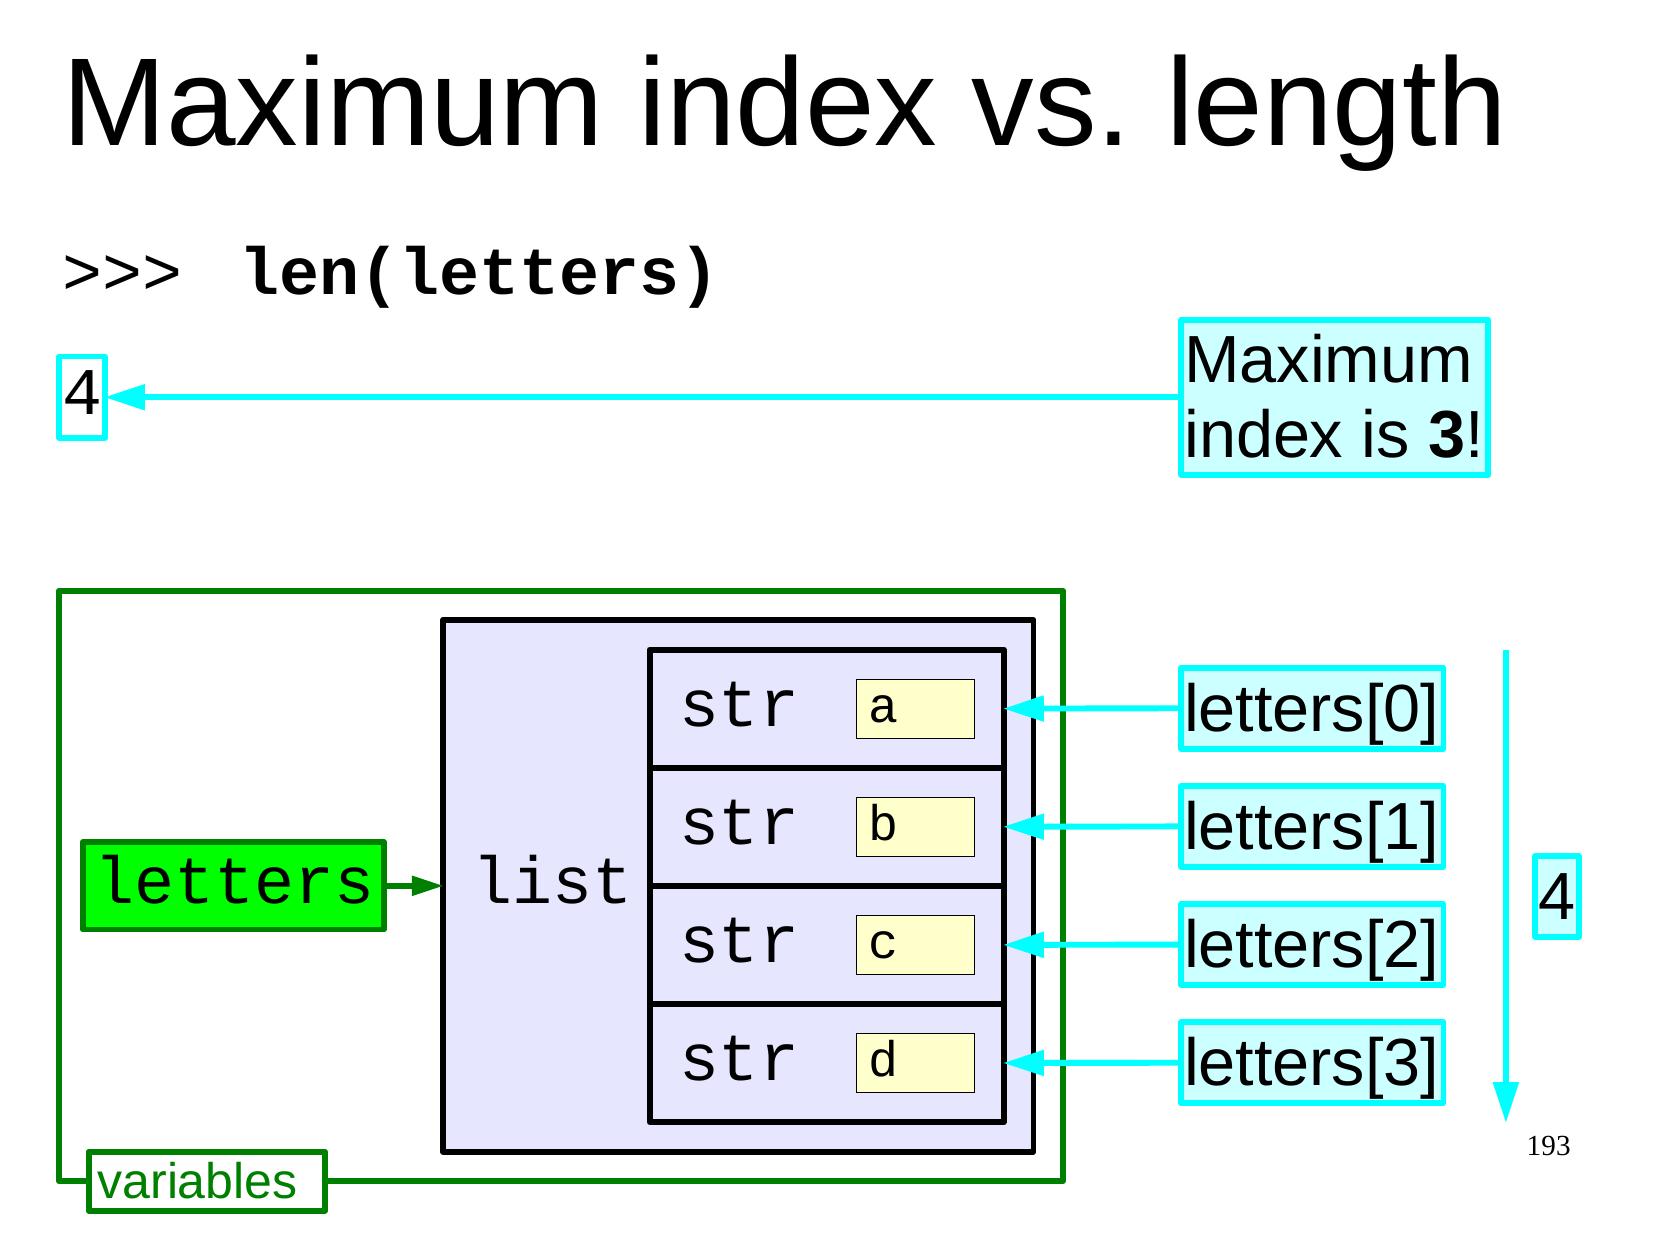

Maximum index vs. length
>>>
len(letters)
Maximum
index is 3!
4
list
str
letters[0]
a
str
letters[1]
b
letters
4
str
letters[2]
c
str
letters[3]
d
193
variables